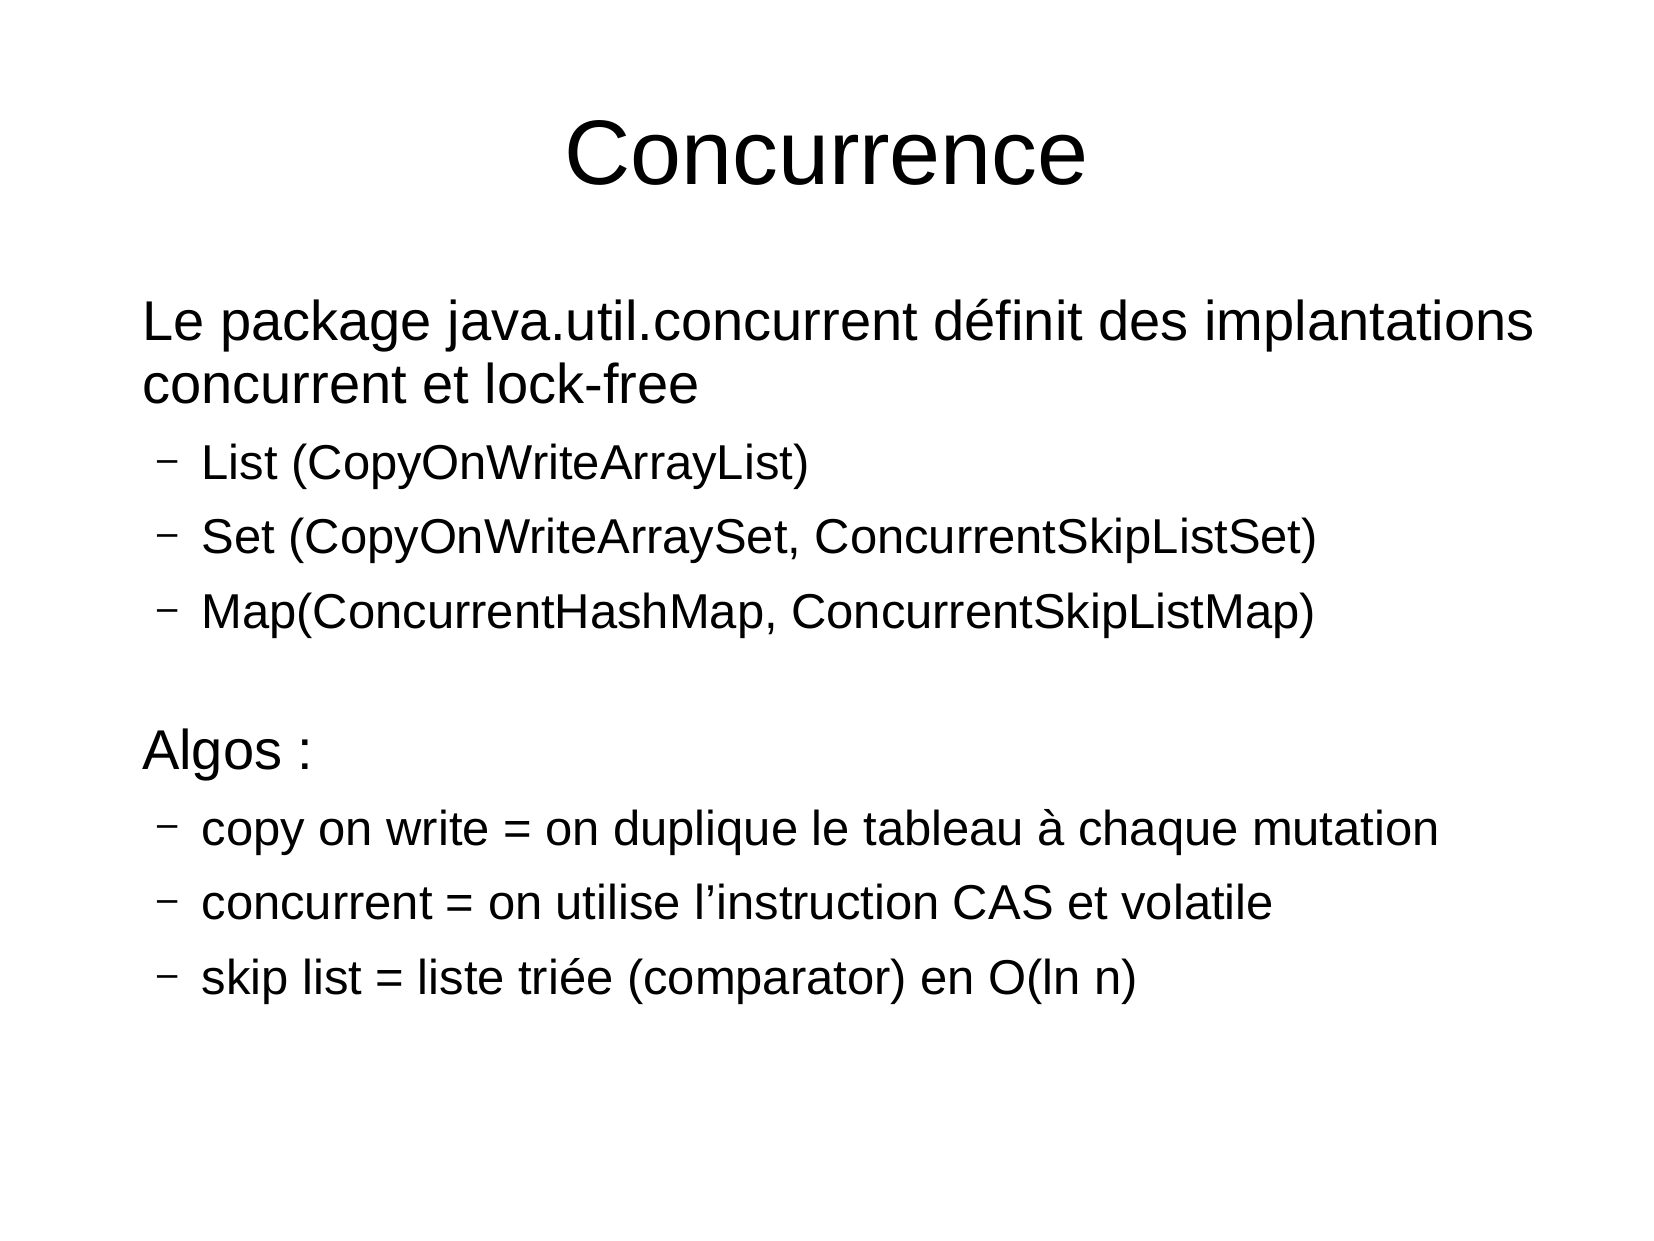

# Concurrence
Le package java.util.concurrent définit des implantations concurrent et lock-free
List (CopyOnWriteArrayList)
Set (CopyOnWriteArraySet, ConcurrentSkipListSet)
Map(ConcurrentHashMap, ConcurrentSkipListMap)
Algos :
copy on write = on duplique le tableau à chaque mutation
concurrent = on utilise l’instruction CAS et volatile
skip list = liste triée (comparator) en O(ln n)